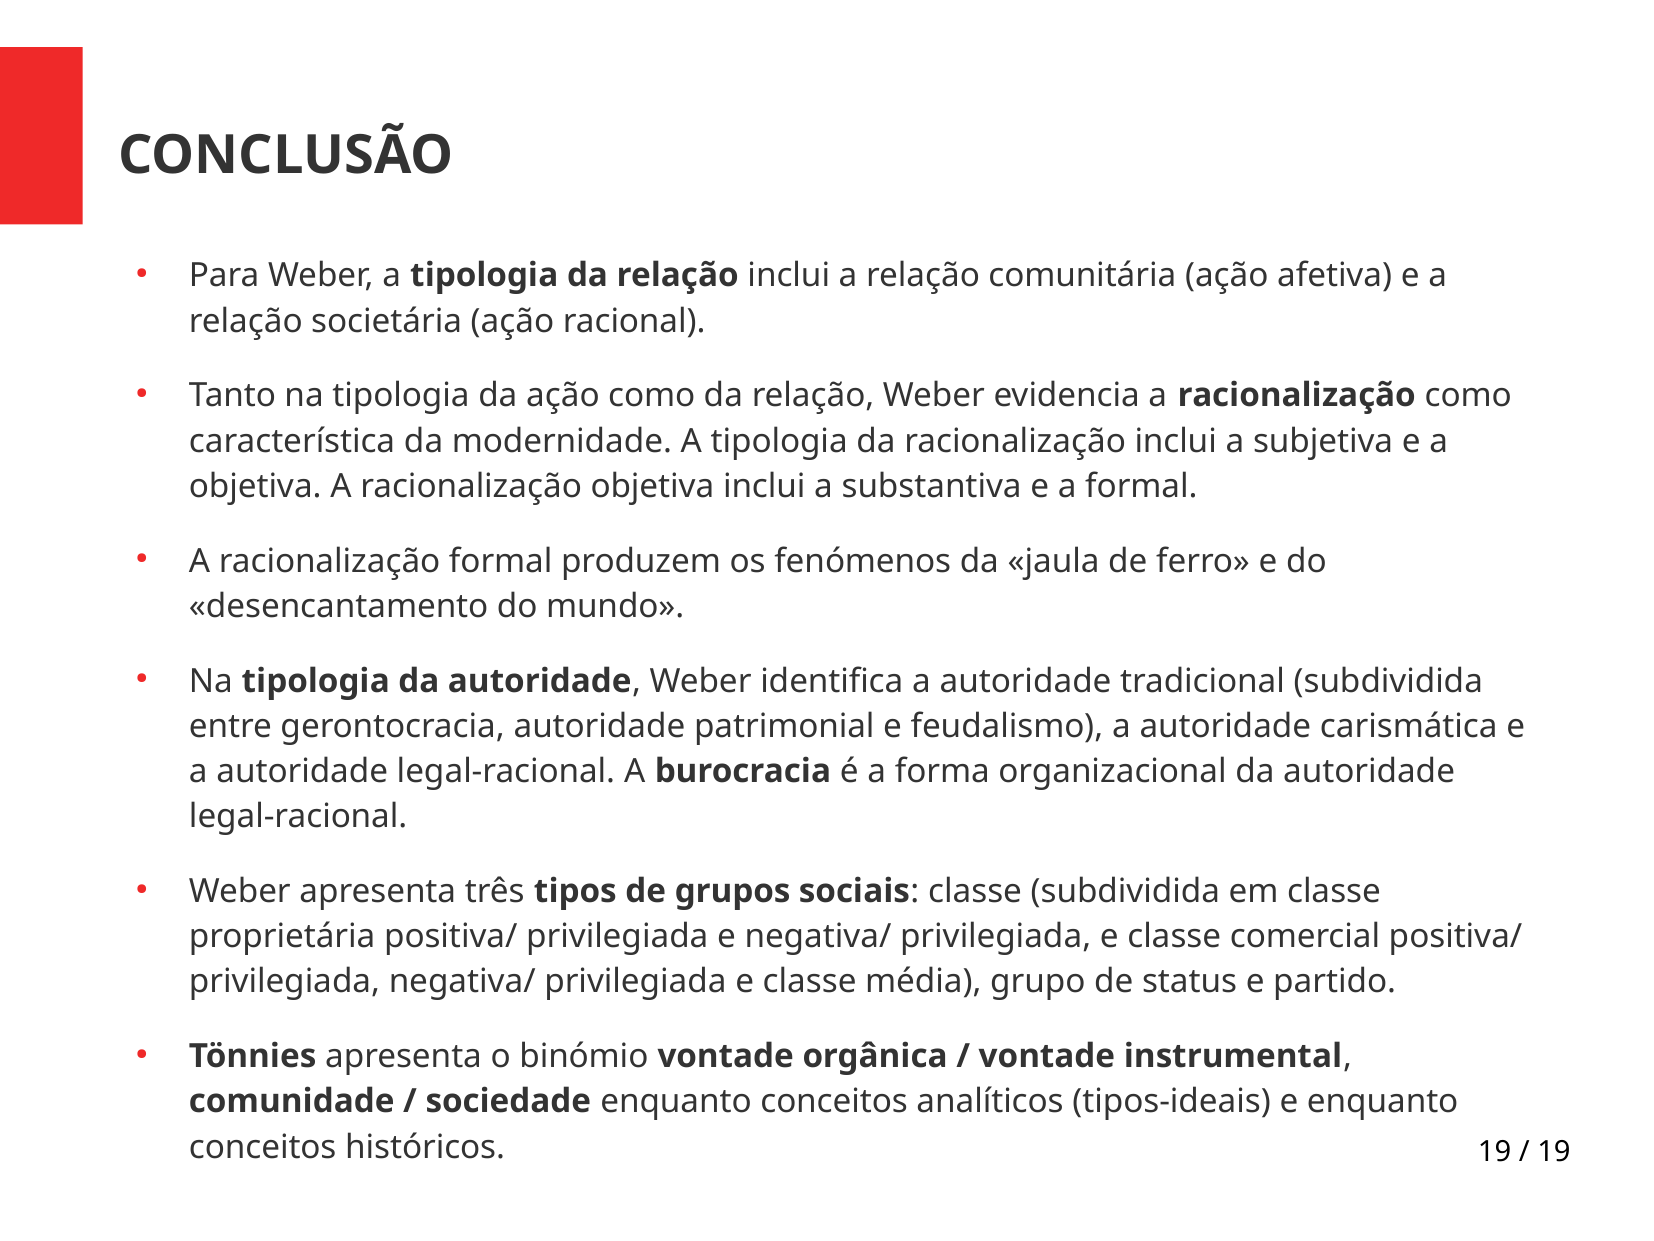

# CONCLUSÃO
Para Weber, a tipologia da relação inclui a relação comunitária (ação afetiva) e a relação societária (ação racional).
Tanto na tipologia da ação como da relação, Weber evidencia a racionalização como característica da modernidade. A tipologia da racionalização inclui a subjetiva e a objetiva. A racionalização objetiva inclui a substantiva e a formal.
A racionalização formal produzem os fenómenos da «jaula de ferro» e do «desencantamento do mundo».
Na tipologia da autoridade, Weber identifica a autoridade tradicional (subdividida entre gerontocracia, autoridade patrimonial e feudalismo), a autoridade carismática e a autoridade legal-racional. A burocracia é a forma organizacional da autoridade legal-racional.
Weber apresenta três tipos de grupos sociais: classe (subdividida em classe proprietária positiva/ privilegiada e negativa/ privilegiada, e classe comercial positiva/ privilegiada, negativa/ privilegiada e classe média), grupo de status e partido.
Tönnies apresenta o binómio vontade orgânica / vontade instrumental, comunidade / sociedade enquanto conceitos analíticos (tipos-ideais) e enquanto conceitos históricos.
19